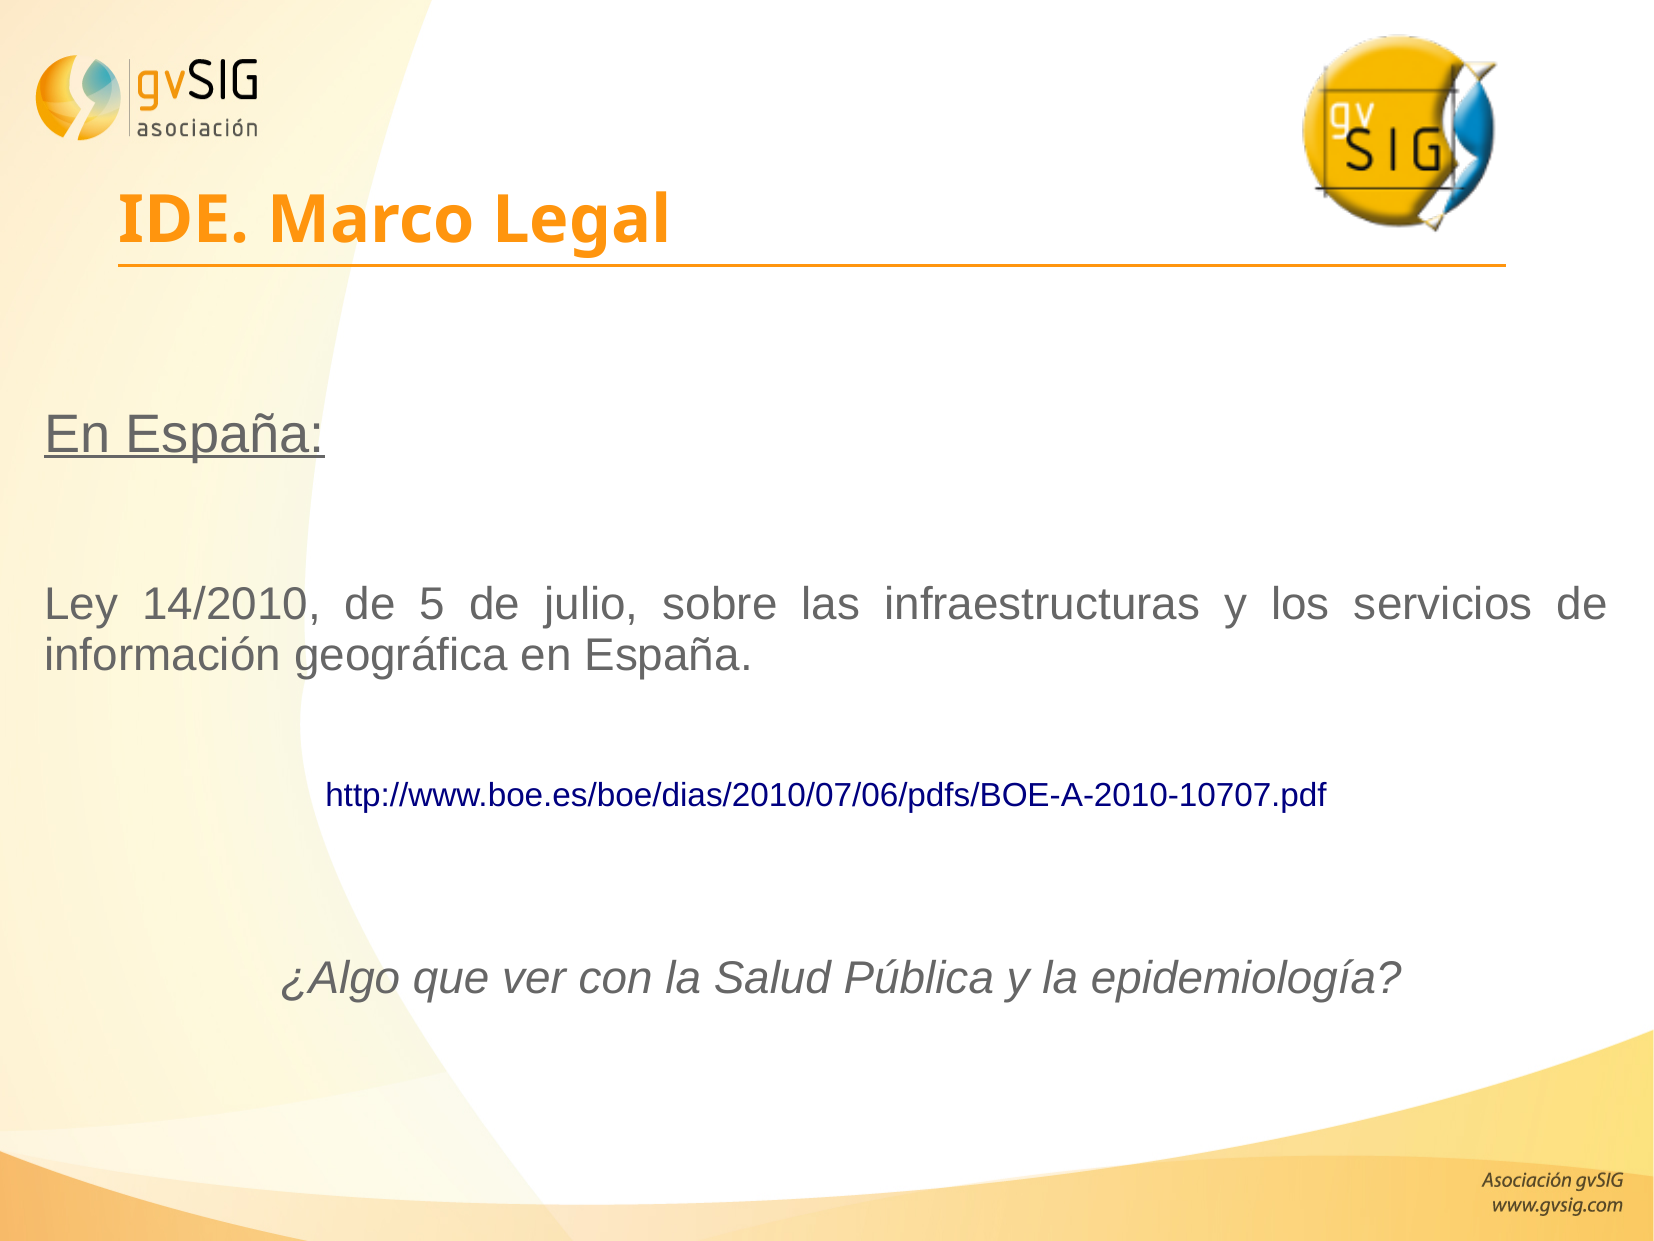

IDE. Marco Legal
En España:
Ley 14/2010, de 5 de julio, sobre las infraestructuras y los servicios de información geográfica en España.
http://www.boe.es/boe/dias/2010/07/06/pdfs/BOE-A-2010-10707.pdf
¿Algo que ver con la Salud Pública y la epidemiología?